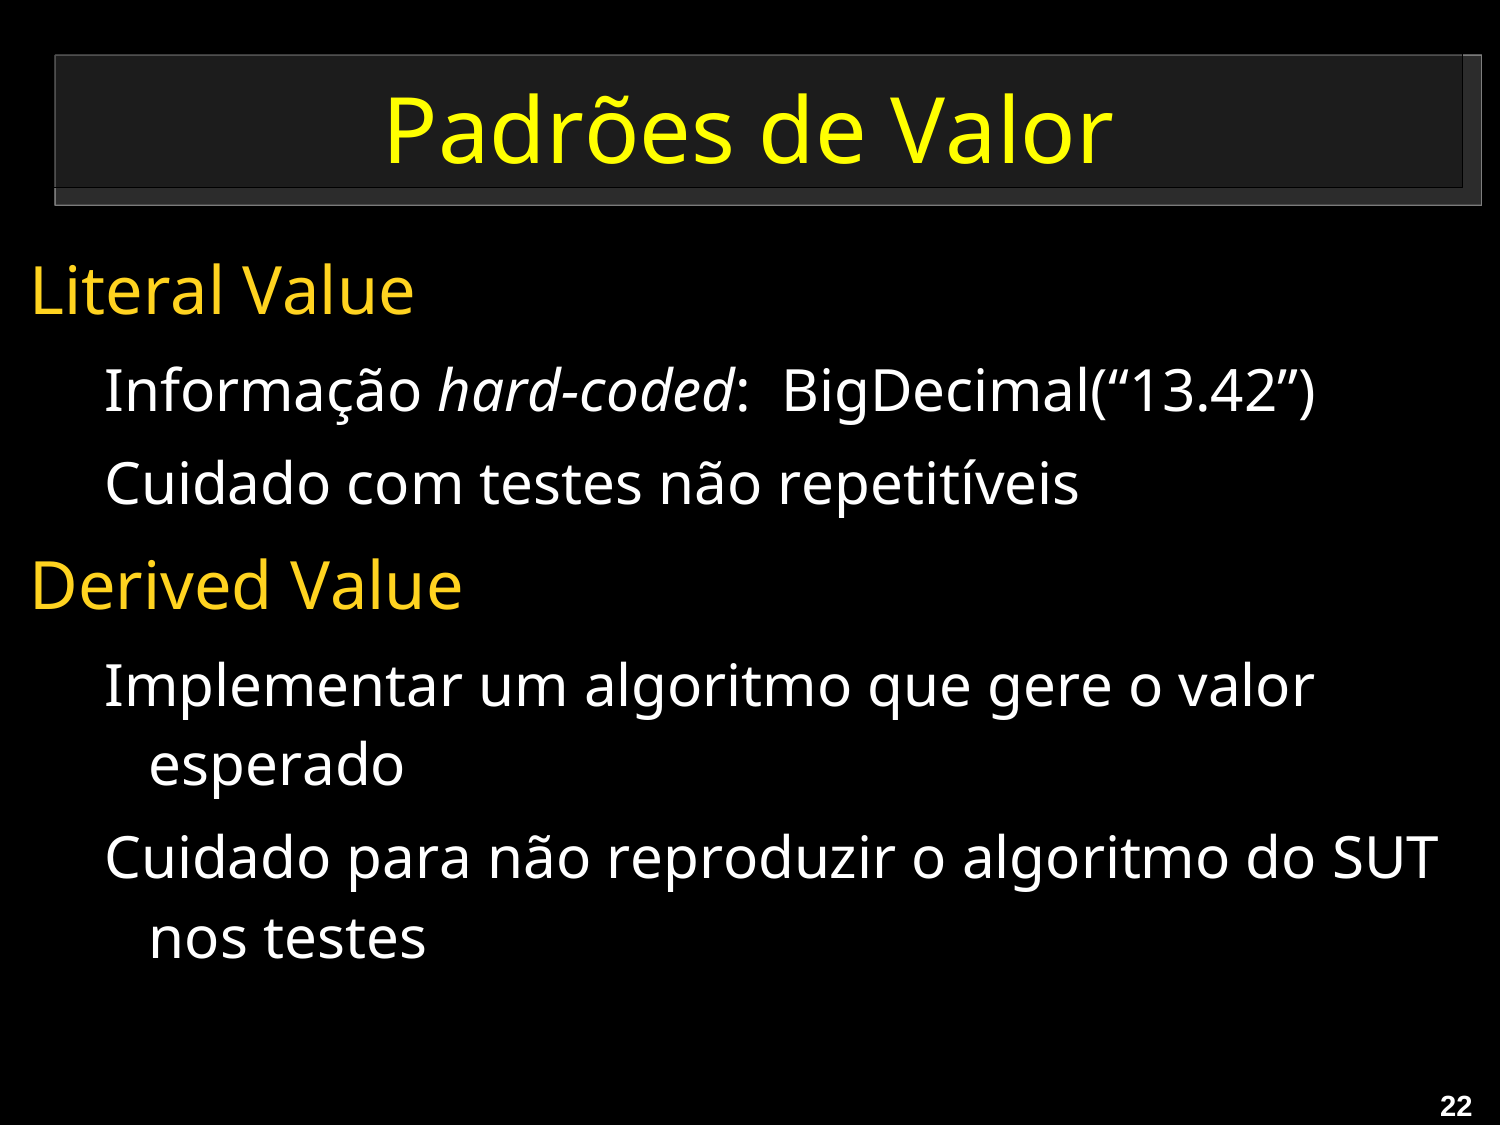

# Padrões de Valor
Literal Value
Informação hard-coded: BigDecimal(“13.42”)
Cuidado com testes não repetitíveis
Derived Value
Implementar um algoritmo que gere o valor esperado
Cuidado para não reproduzir o algoritmo do SUT nos testes
22